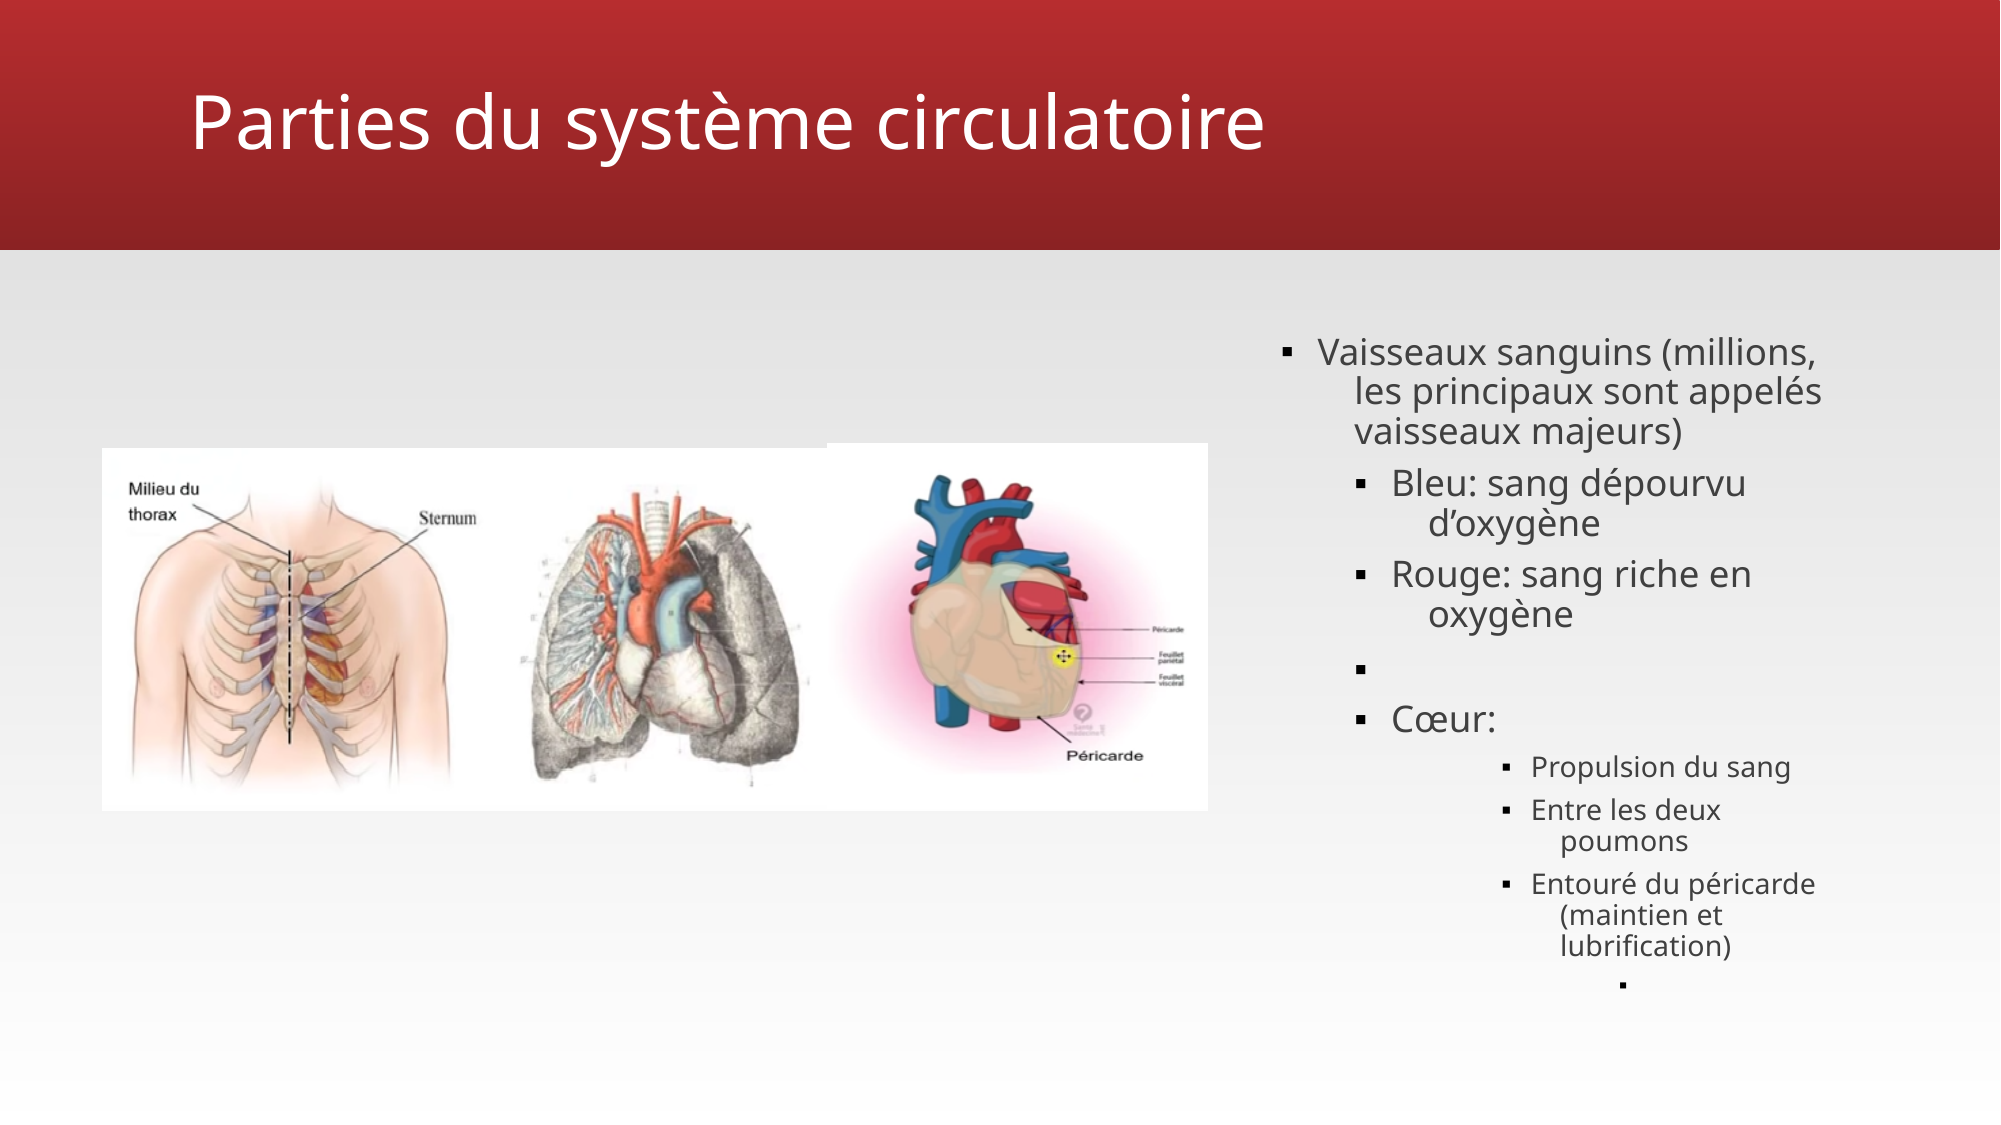

Parties du système circulatoire
# Vaisseaux sanguins (millions, les principaux sont appelés vaisseaux majeurs)
Bleu: sang dépourvu d’oxygène
Rouge: sang riche en oxygène
Cœur:
Propulsion du sang
Entre les deux poumons
Entouré du péricarde (maintien et lubrification)